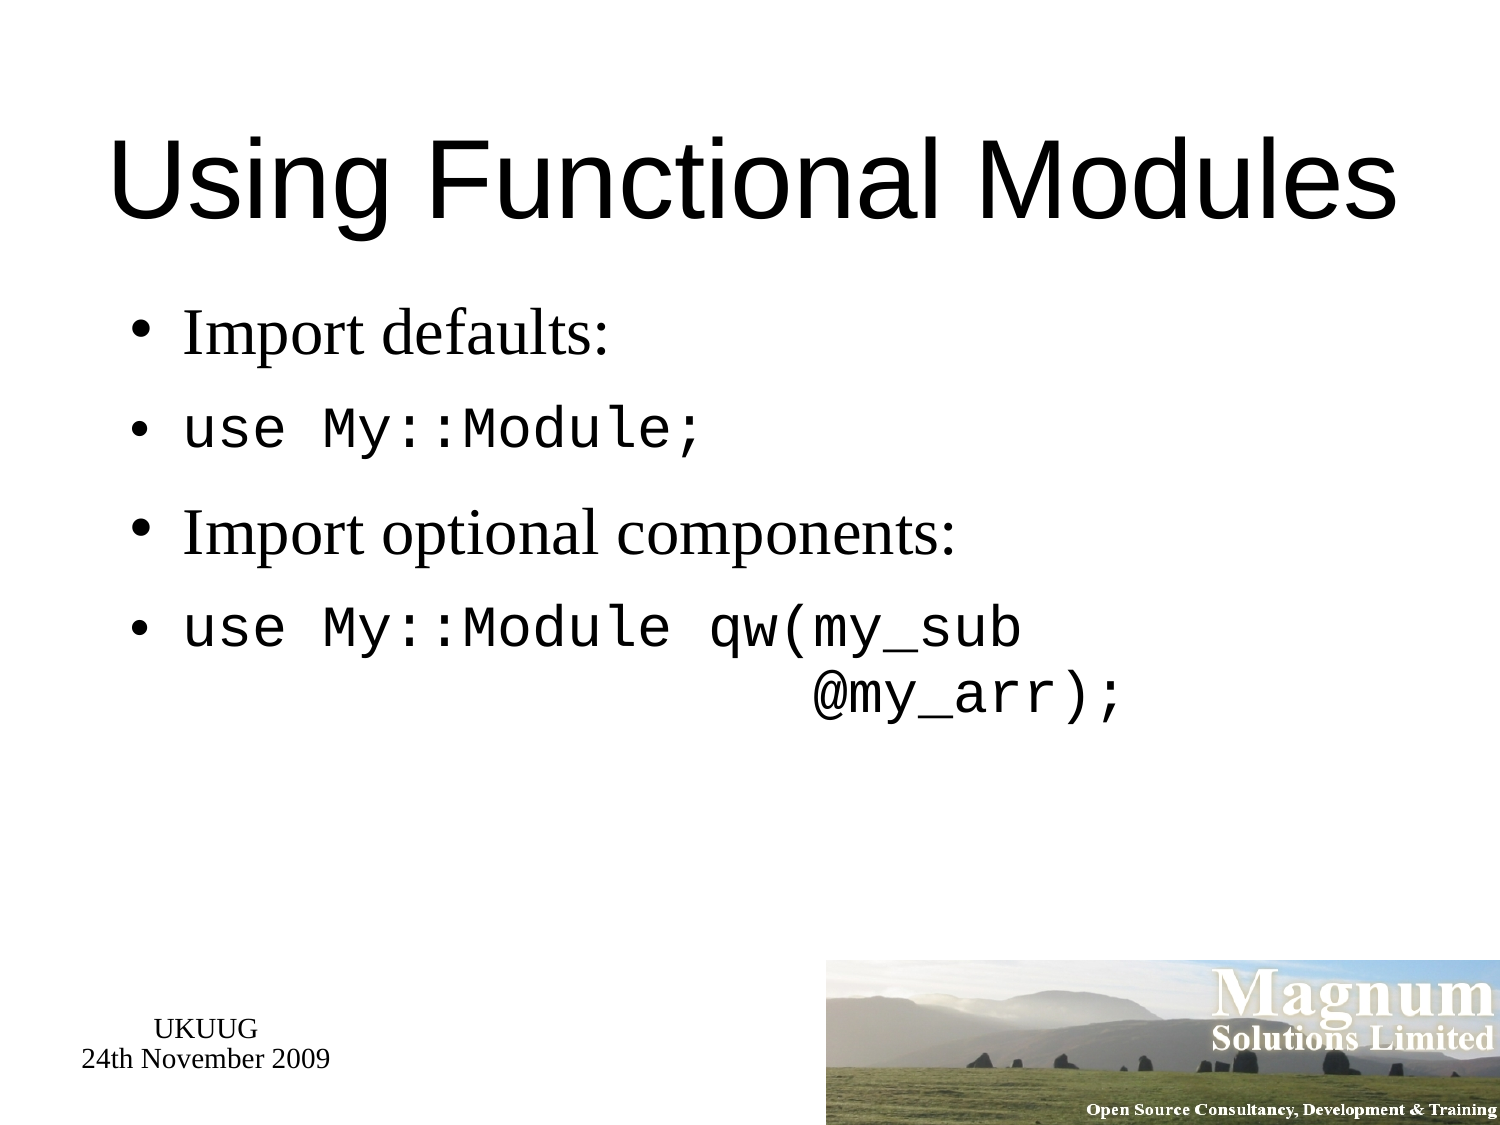

# Using Functional Modules
Import defaults:
use My::Module;
Import optional components:
use My::Module qw(my_sub
 @my_arr);